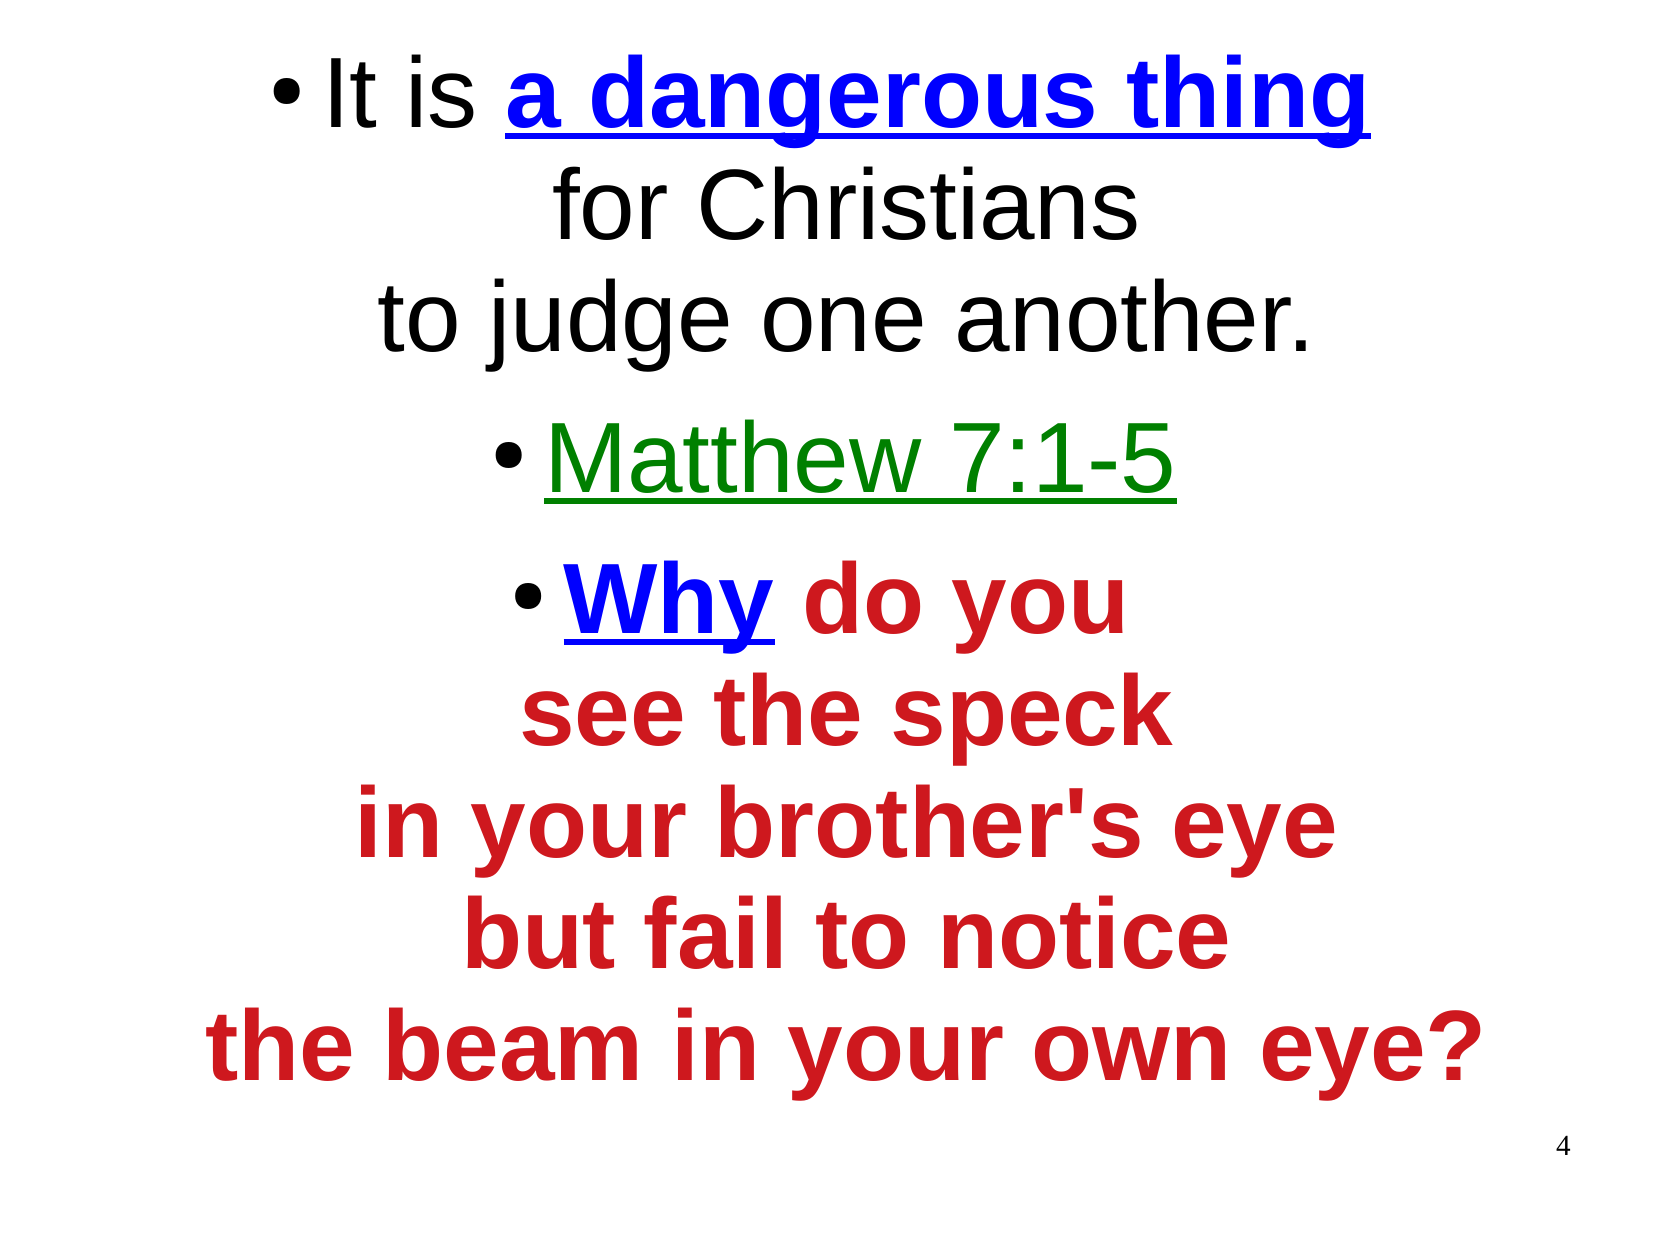

# It is a dangerous thing for Christians to judge one another.
Matthew 7:1-5
Why do you
see the speck
in your brother's eye
but fail to notice
the beam in your own eye?
4